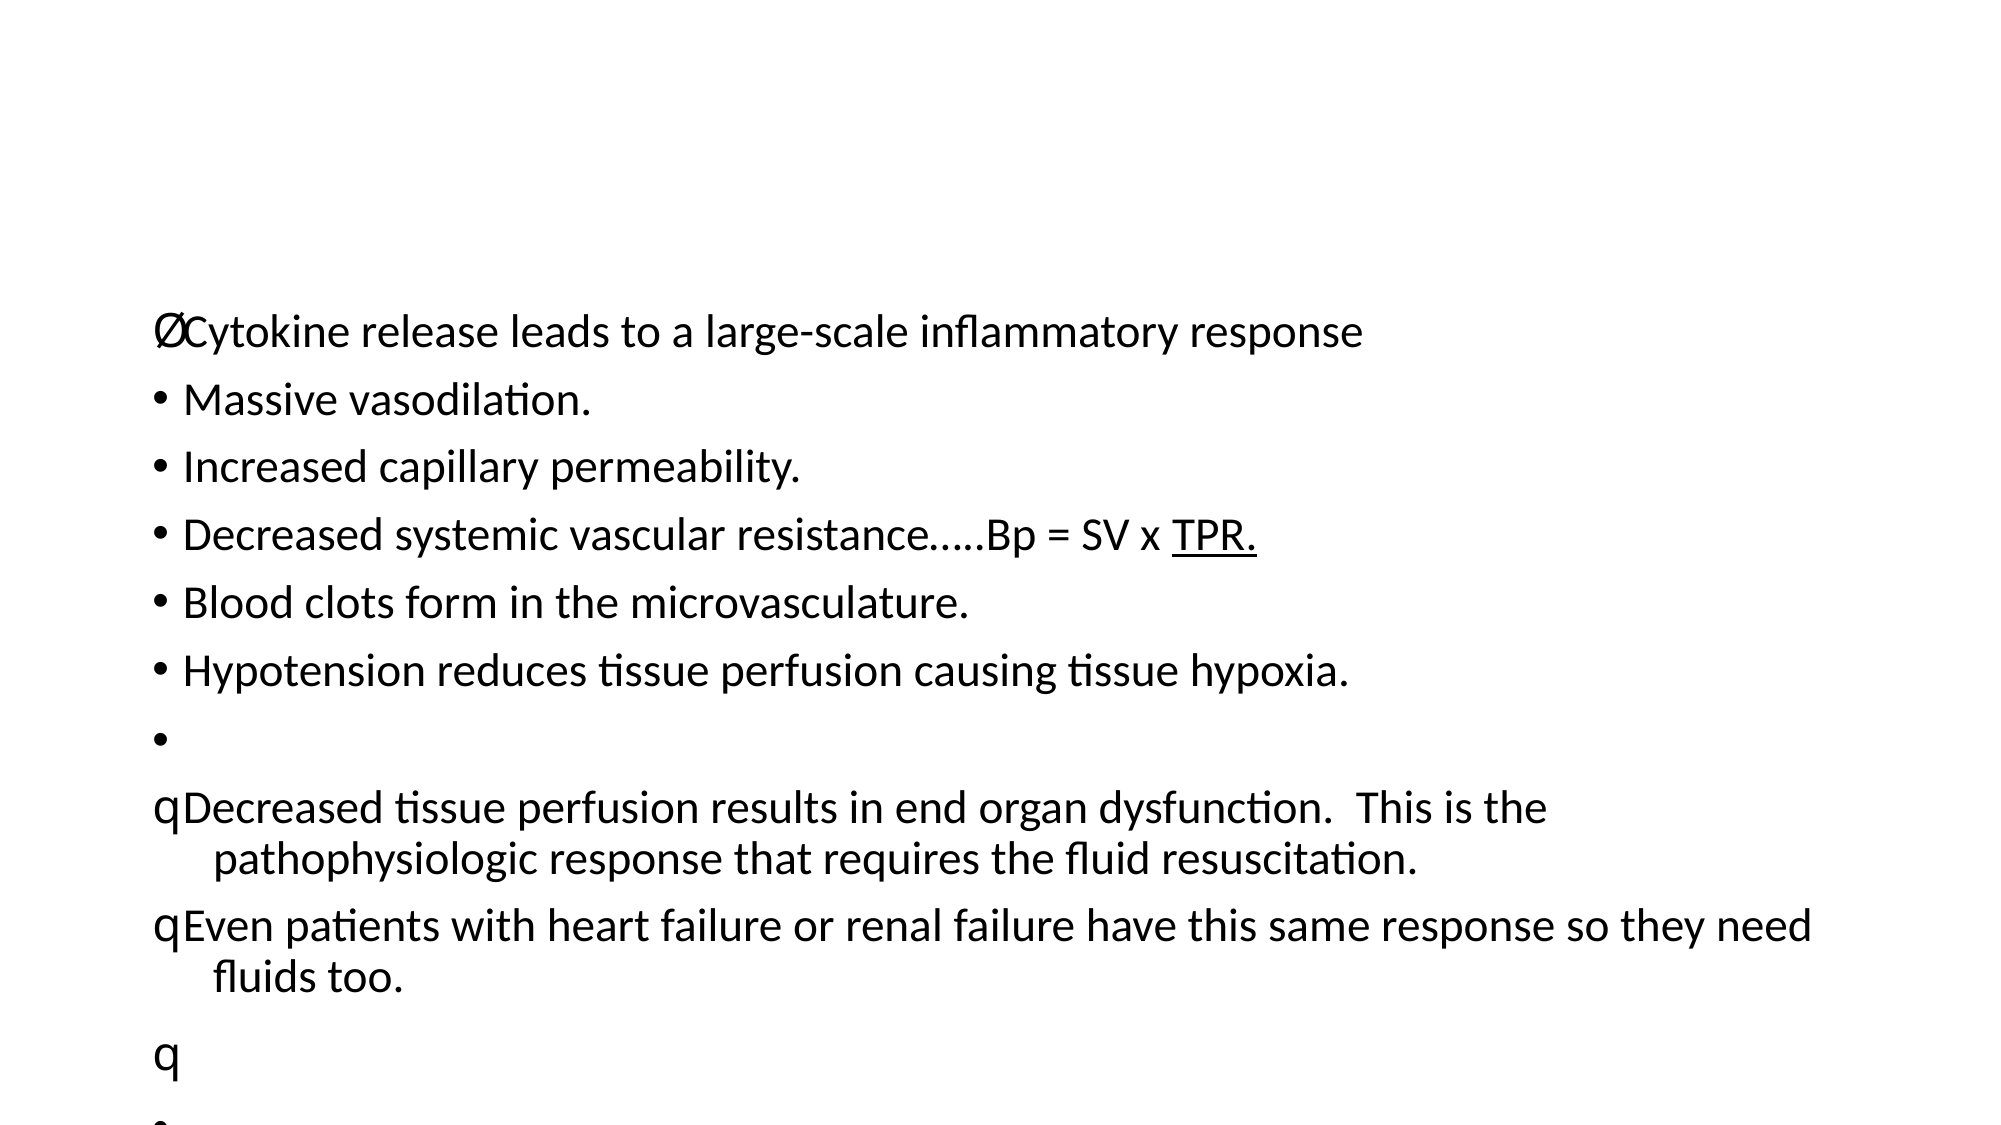

#
Cytokine release leads to a large-scale inflammatory response
Massive vasodilation.
Increased capillary permeability.
Decreased systemic vascular resistance…..Bp = SV x TPR.
Blood clots form in the microvasculature.
Hypotension reduces tissue perfusion causing tissue hypoxia.
Decreased tissue perfusion results in end organ dysfunction. This is the pathophysiologic response that requires the fluid resuscitation.
Even patients with heart failure or renal failure have this same response so they need fluids too.